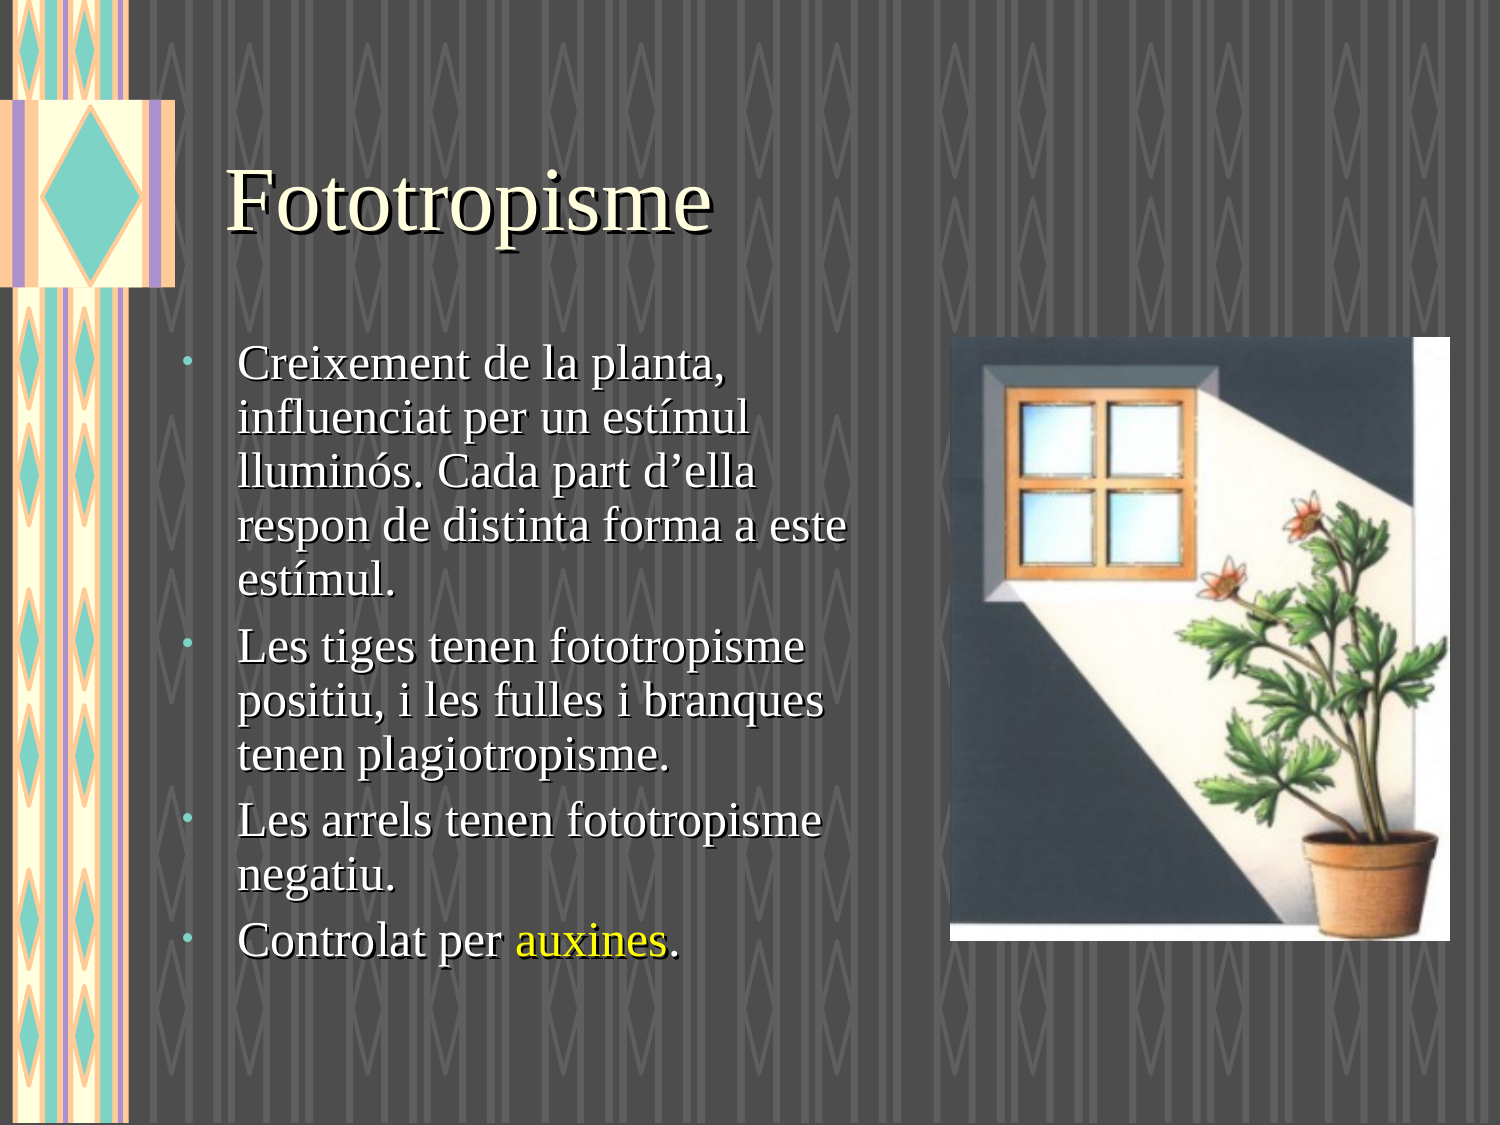

# Fototropisme
Creixement de la planta, influenciat per un estímul lluminós. Cada part d’ella respon de distinta forma a este estímul.
Les tiges tenen fototropisme positiu, i les fulles i branques tenen plagiotropisme.
Les arrels tenen fototropisme negatiu.
Controlat per auxines.